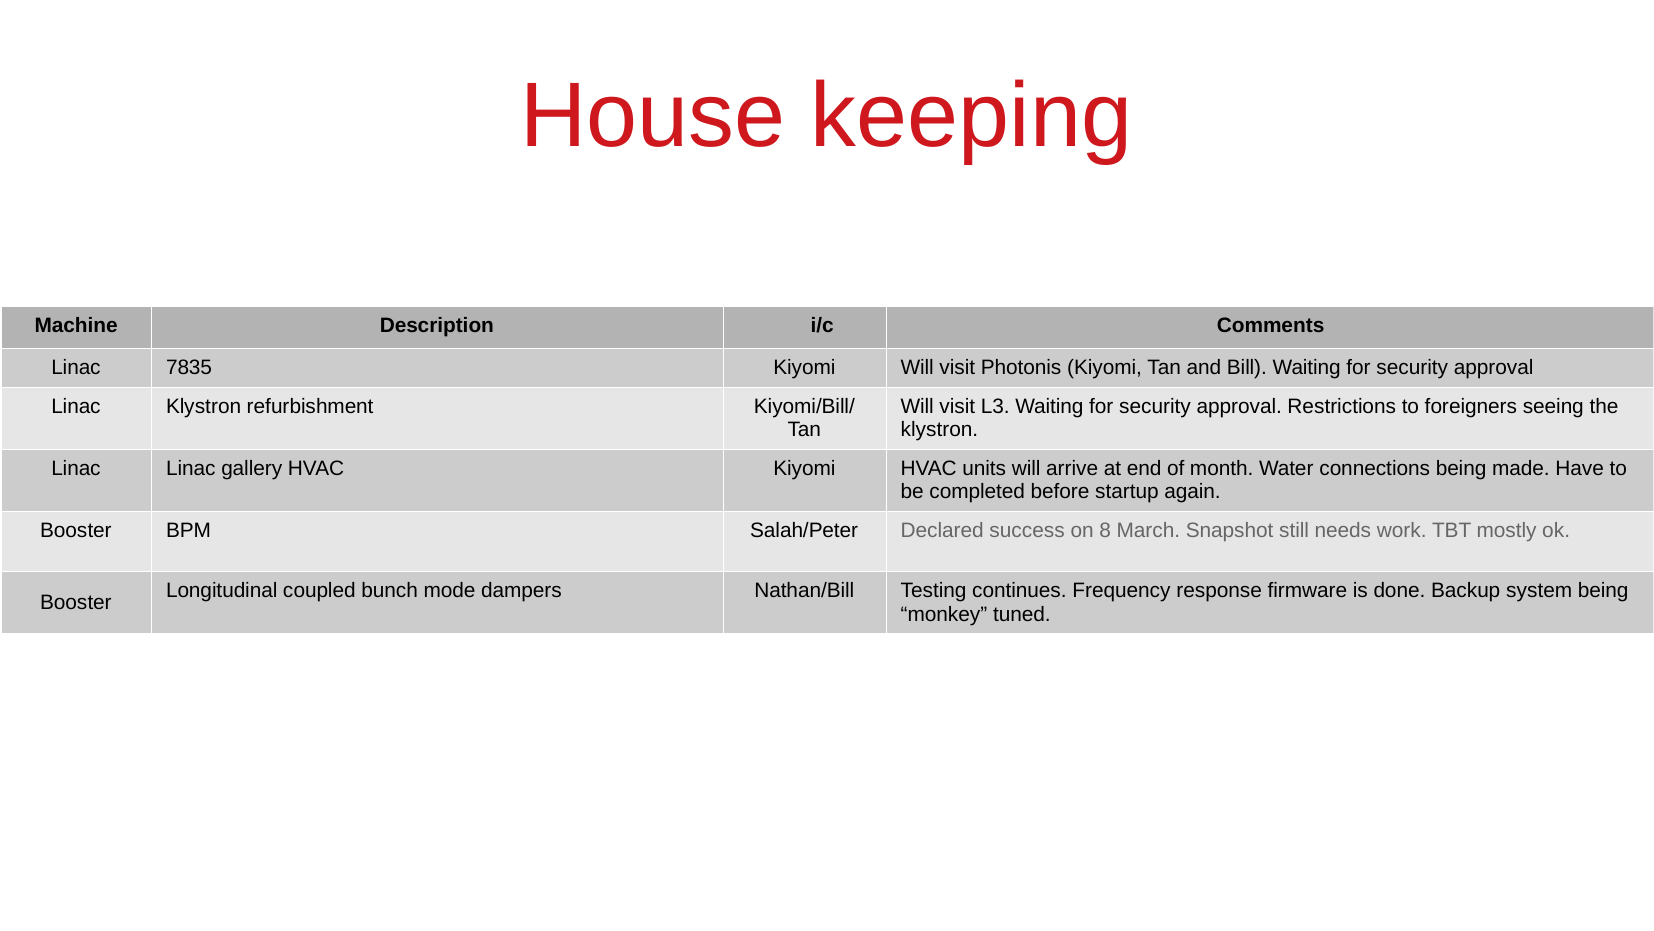

# House keeping
| Machine | Description | i/c | Comments |
| --- | --- | --- | --- |
| Linac | 7835 | Kiyomi | Will visit Photonis (Kiyomi, Tan and Bill). Waiting for security approval |
| Linac | Klystron refurbishment | Kiyomi/Bill/Tan | Will visit L3. Waiting for security approval. Restrictions to foreigners seeing the klystron. |
| Linac | Linac gallery HVAC | Kiyomi | HVAC units will arrive at end of month. Water connections being made. Have to be completed before startup again. |
| Booster | BPM | Salah/Peter | Declared success on 8 March. Snapshot still needs work. TBT mostly ok. |
| Booster | Longitudinal coupled bunch mode dampers | Nathan/Bill | Testing continues. Frequency response firmware is done. Backup system being “monkey” tuned. |